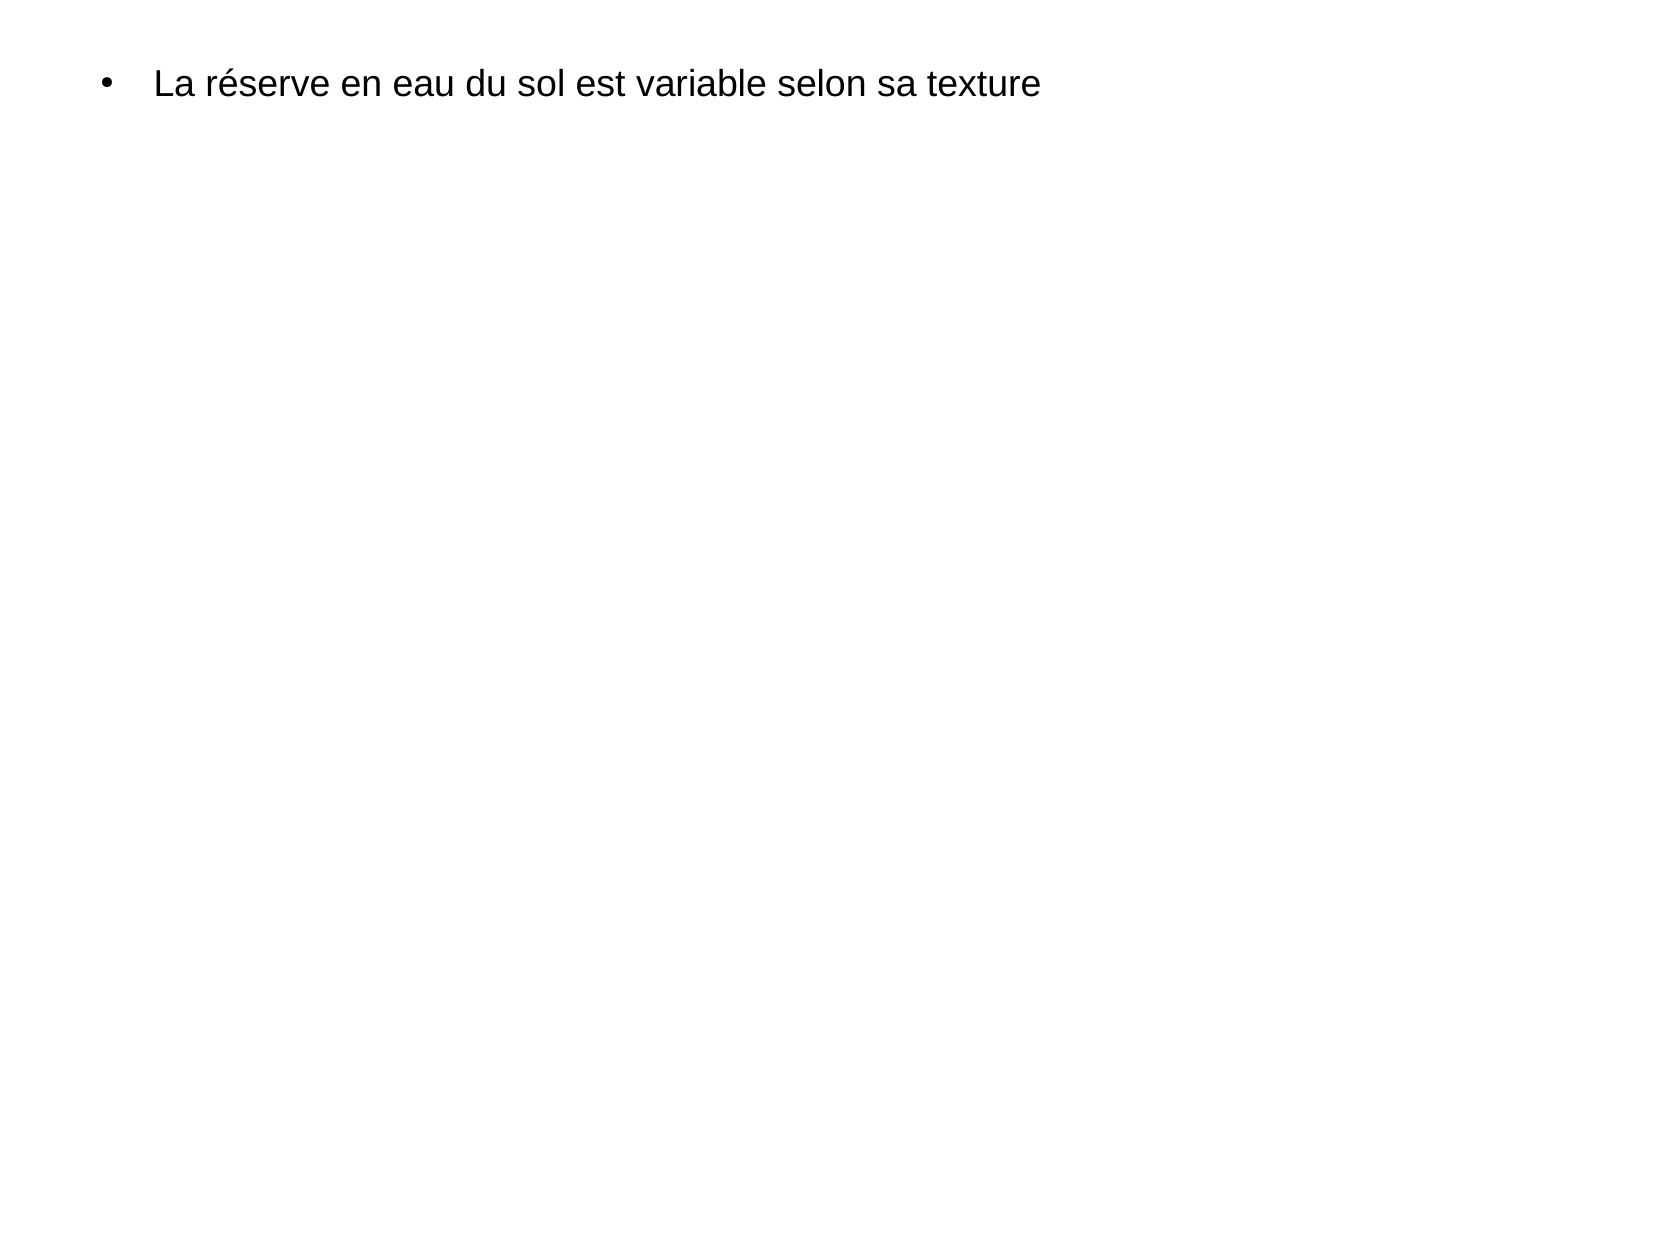

# La réserve en eau du sol est variable selon sa texture